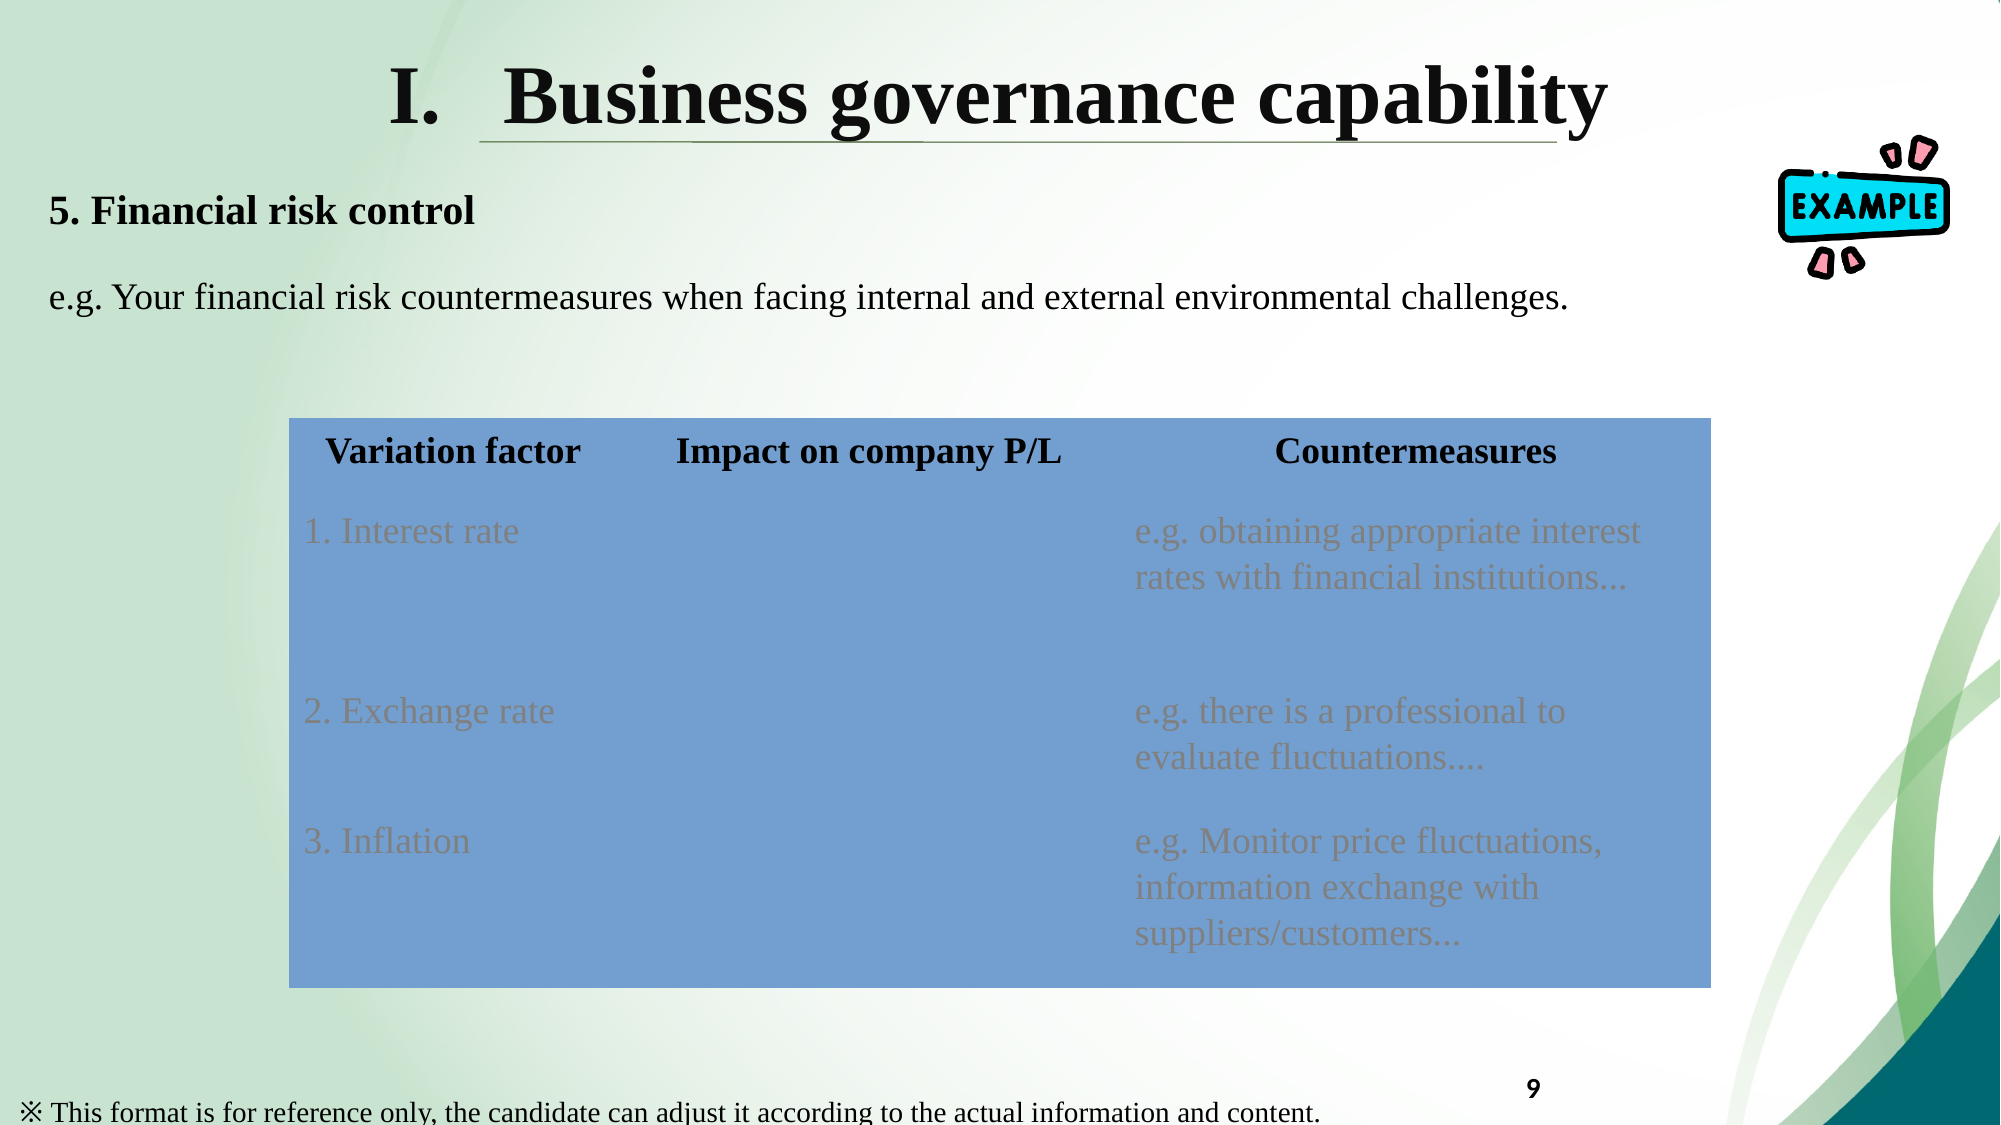

# I. Business governance capability
5. Financial risk control
e.g. Your financial risk countermeasures when facing internal and external environmental challenges.
| Variation factor | Impact on company P/L | Countermeasures |
| --- | --- | --- |
| 1. Interest rate | | e.g. obtaining appropriate interest rates with financial institutions... |
| 2. Exchange rate | | e.g. there is a professional to evaluate fluctuations.... |
| 3. Inflation | | e.g. Monitor price fluctuations, information exchange with suppliers/customers... |
9
※ This format is for reference only, the candidate can adjust it according to the actual information and content.